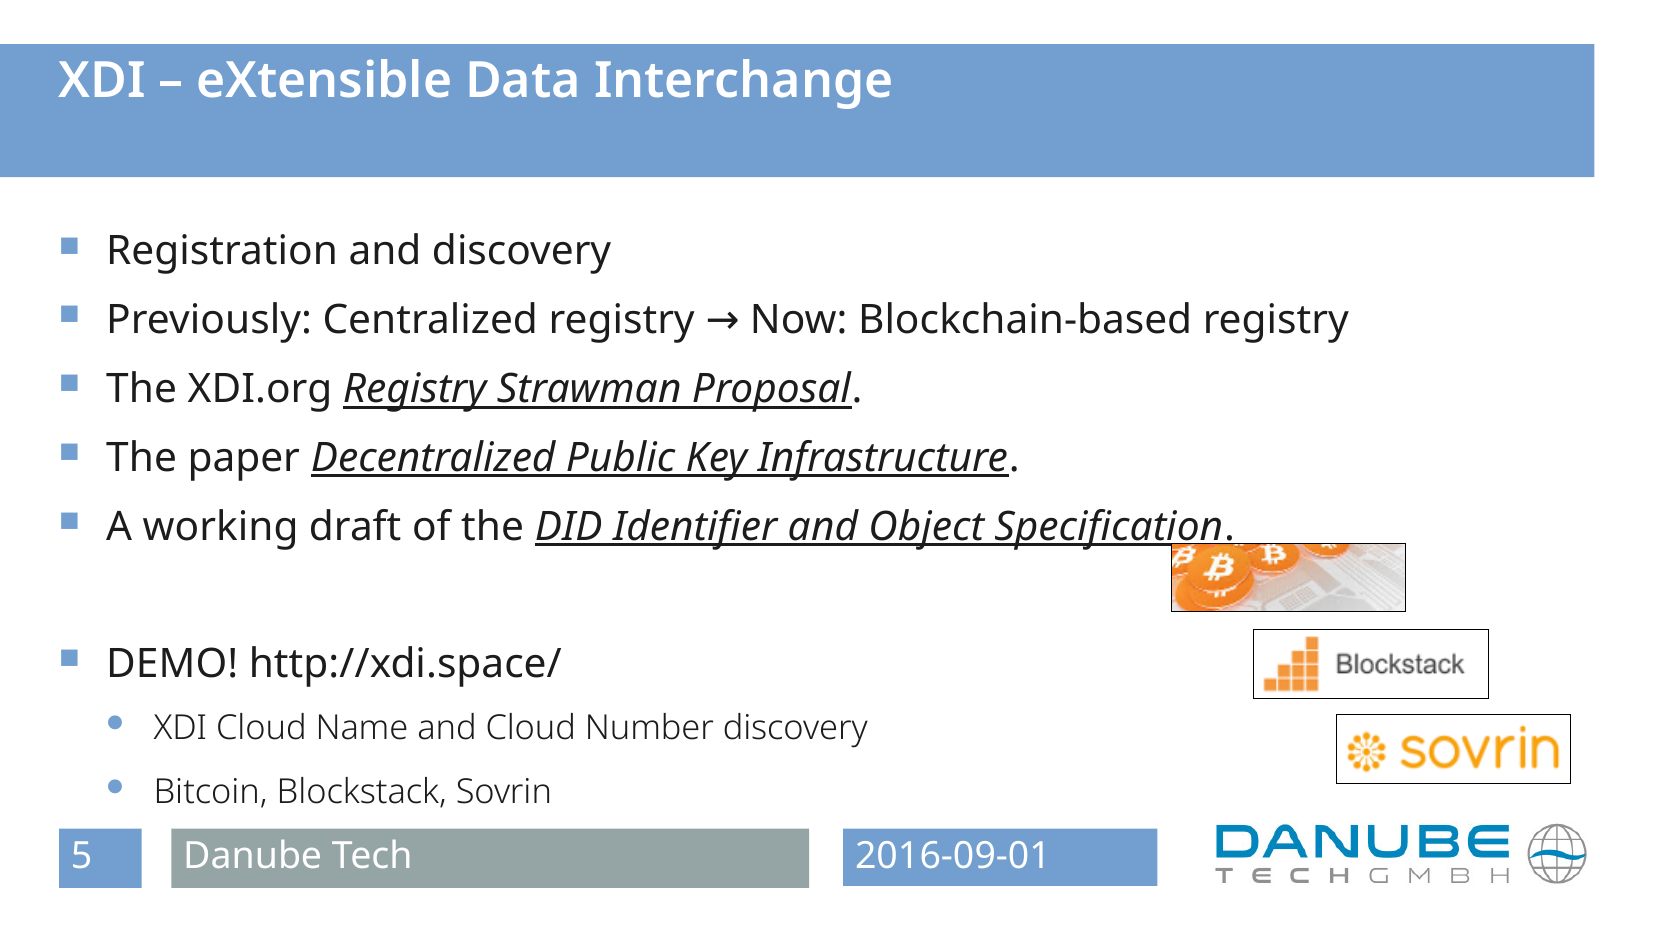

# XDI – eXtensible Data Interchange
Registration and discovery
Previously: Centralized registry → Now: Blockchain-based registry
The XDI.org Registry Strawman Proposal.
The paper Decentralized Public Key Infrastructure.
A working draft of the DID Identifier and Object Specification.
DEMO! http://xdi.space/
XDI Cloud Name and Cloud Number discovery
Bitcoin, Blockstack, Sovrin
5
Danube Tech
2016-09-01